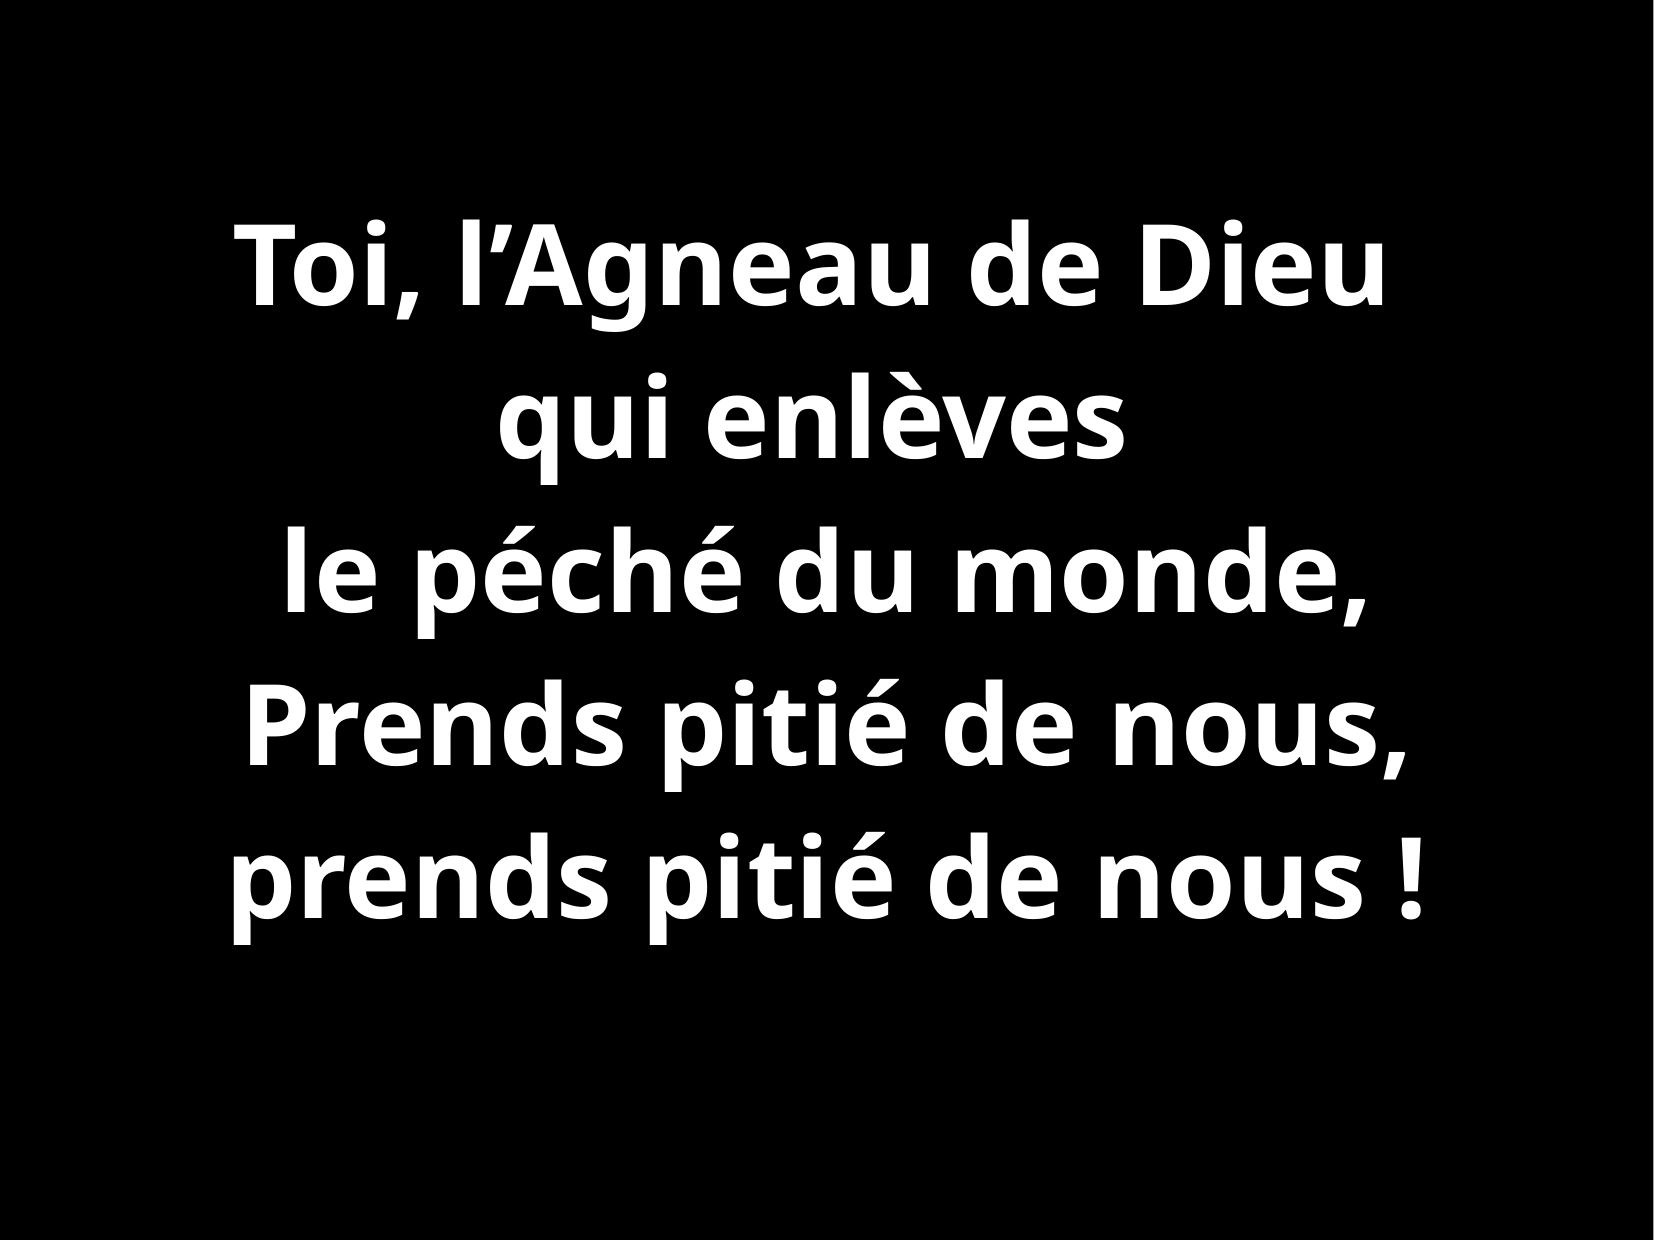

# Toi, l’Agneau de Dieu
qui enlèves
le péché du monde,
Prends pitié de nous, prends pitié de nous !